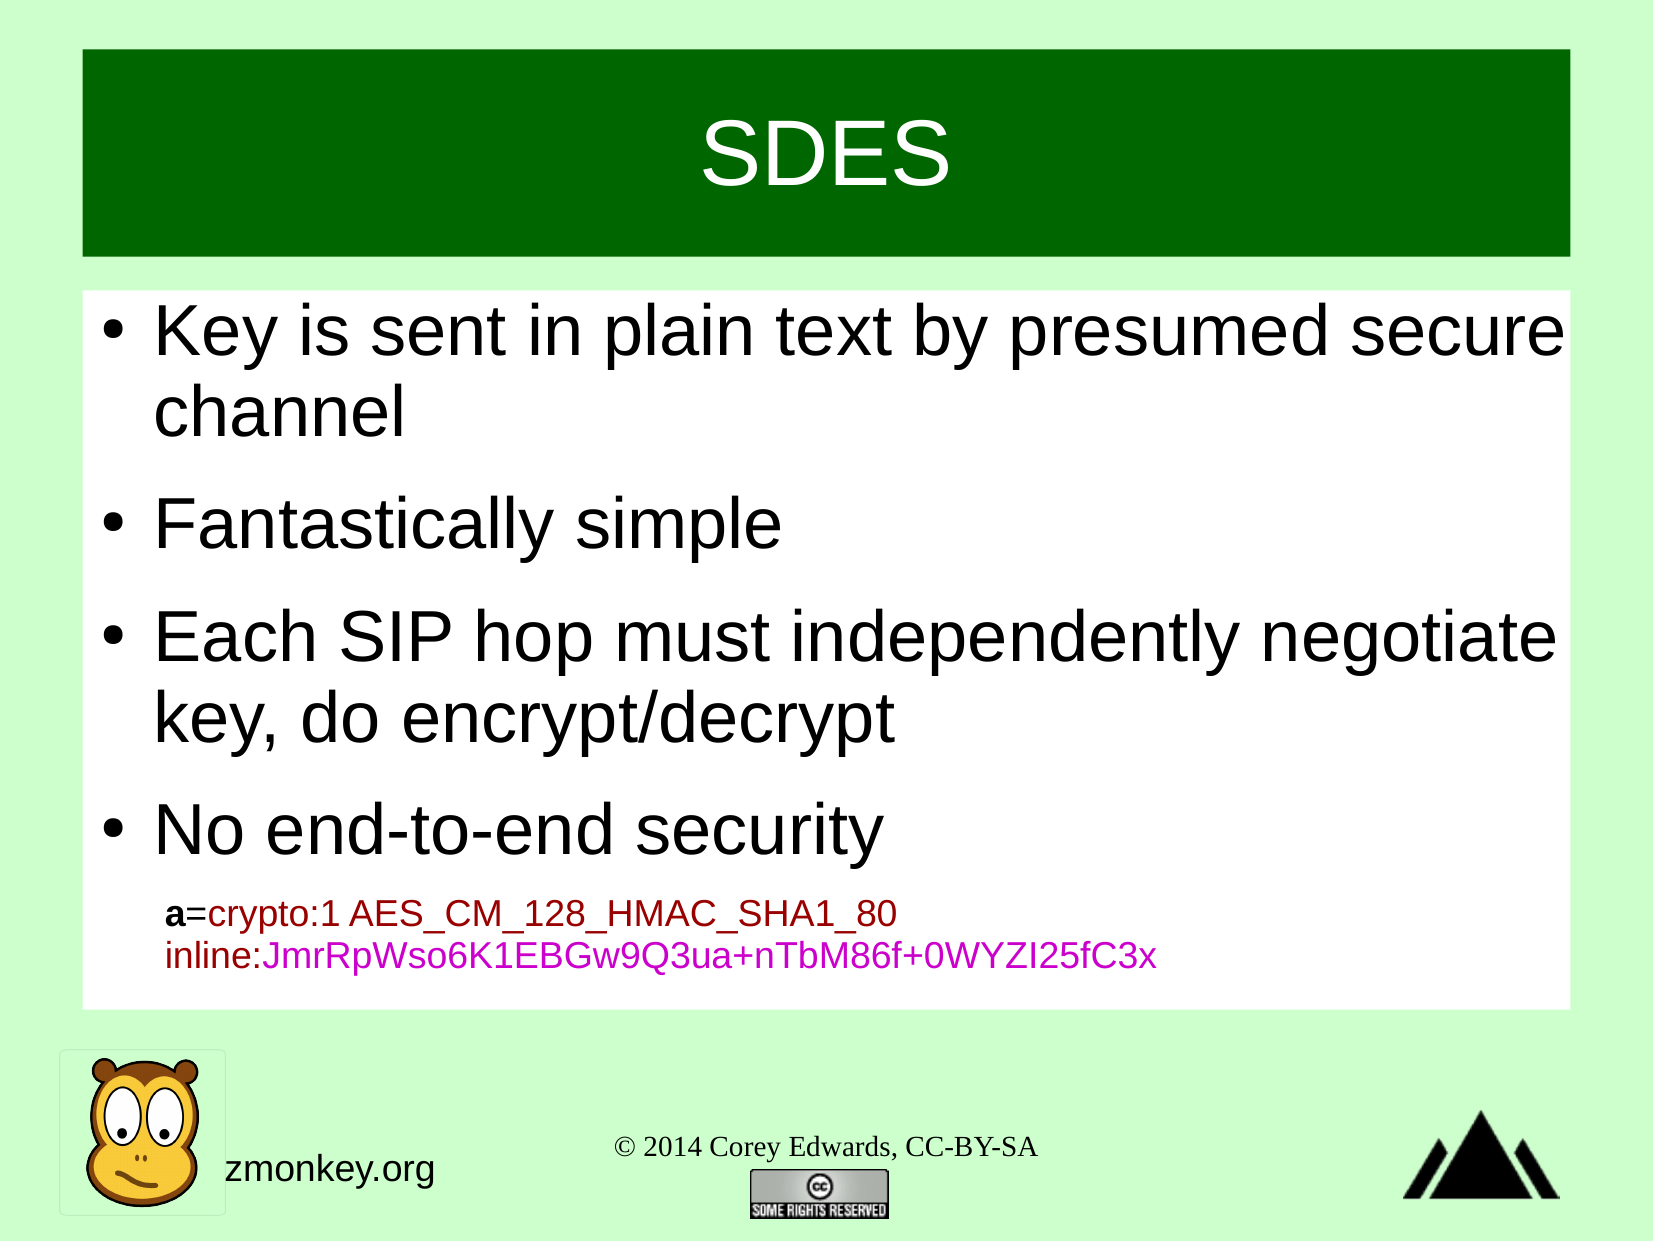

# SDES
Key is sent in plain text by presumed secure channel
Fantastically simple
Each SIP hop must independently negotiate key, do encrypt/decrypt
No end-to-end security
a=crypto:1 AES_CM_128_HMAC_SHA1_80 inline:JmrRpWso6K1EBGw9Q3ua+nTbM86f+0WYZI25fC3x